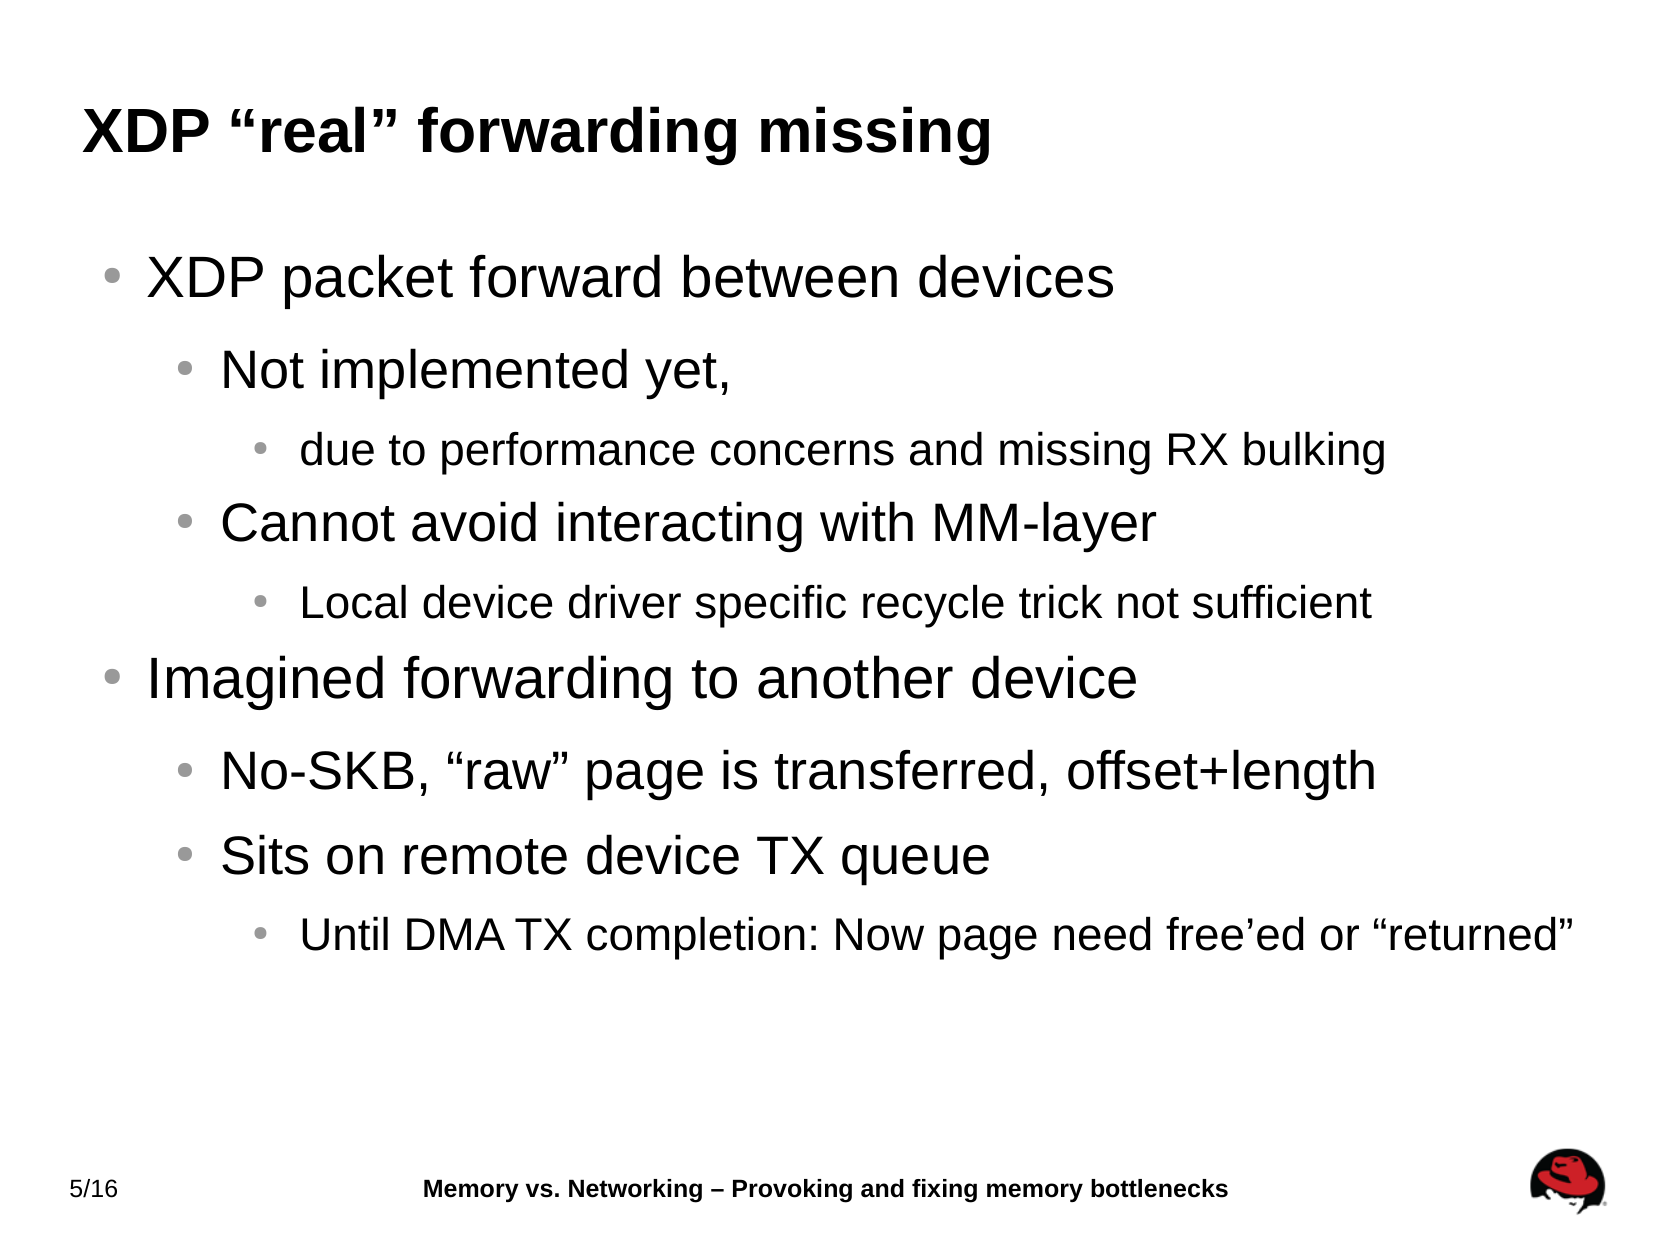

# XDP “real” forwarding missing
XDP packet forward between devices
Not implemented yet,
due to performance concerns and missing RX bulking
Cannot avoid interacting with MM-layer
Local device driver specific recycle trick not sufficient
Imagined forwarding to another device
No-SKB, “raw” page is transferred, offset+length
Sits on remote device TX queue
Until DMA TX completion: Now page need free’ed or “returned”